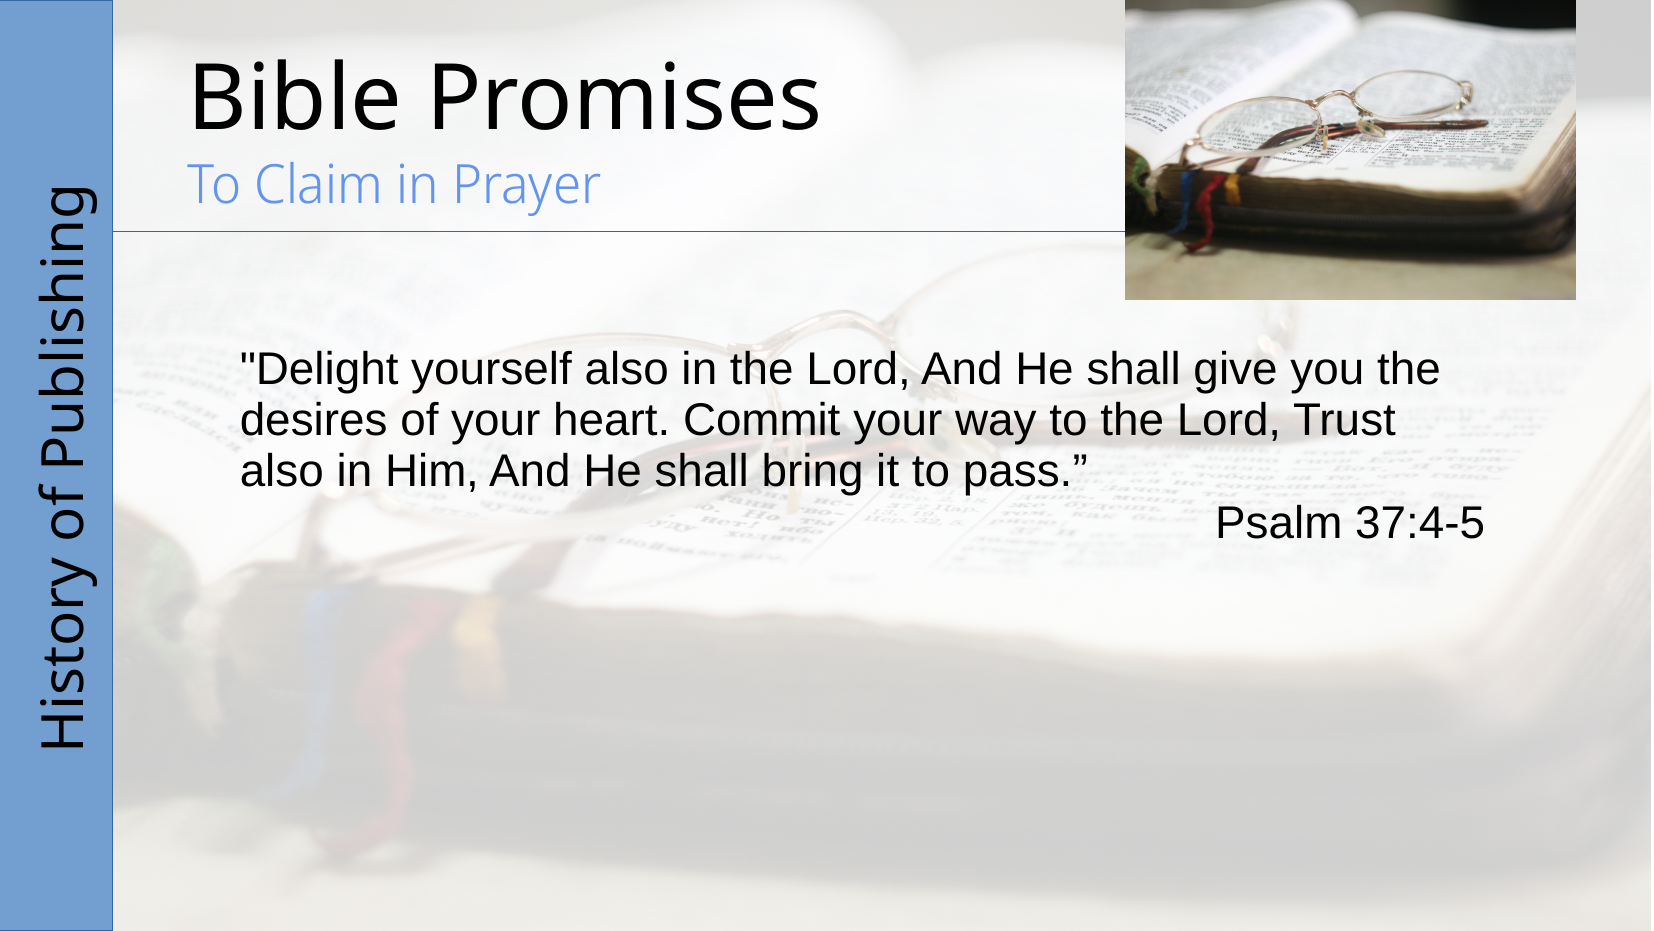

# Bible Promises
To Claim in Prayer
"Delight yourself also in the Lord, And He shall give you the desires of your heart. Commit your way to the Lord, Trust also in Him, And He shall bring it to pass.”
Psalm 37:4-5
History of Publishing